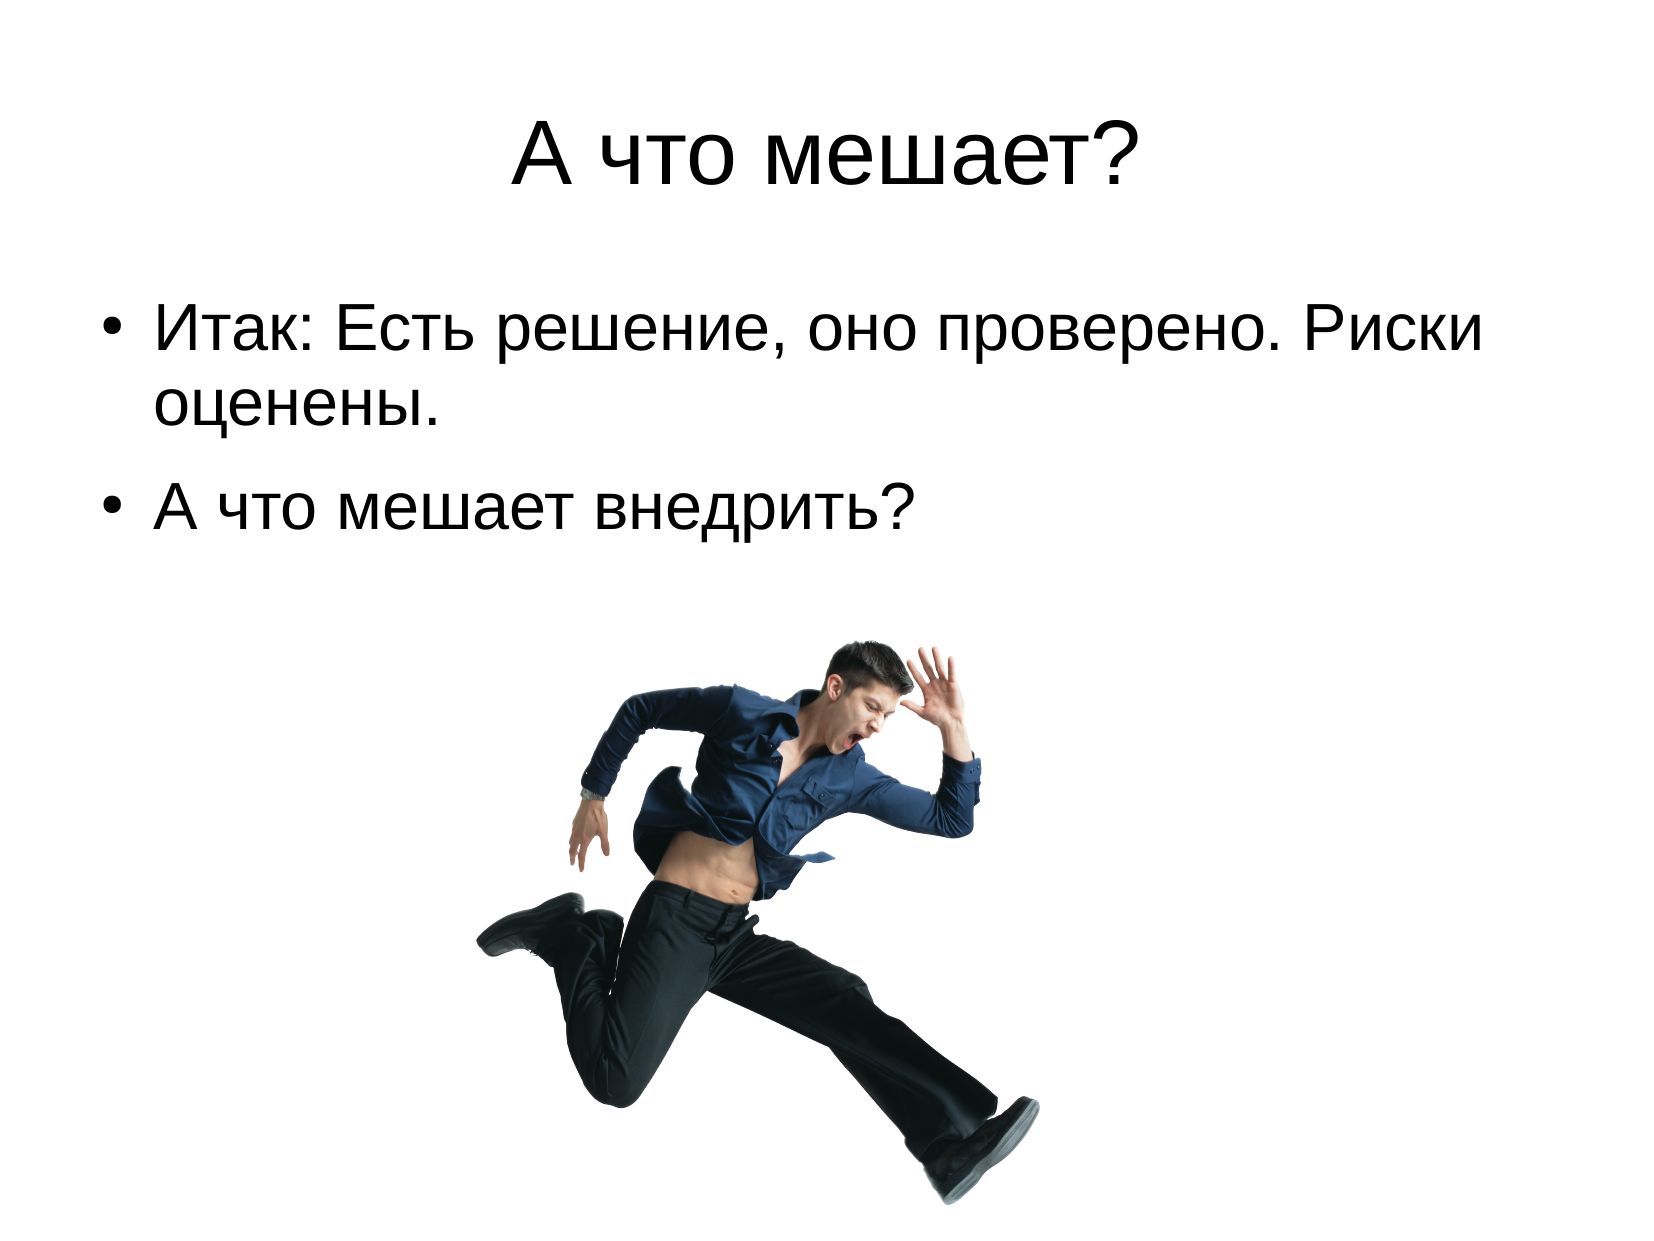

# А что мешает?
Итак: Есть решение, оно проверено. Риски оценены.
А что мешает внедрить?